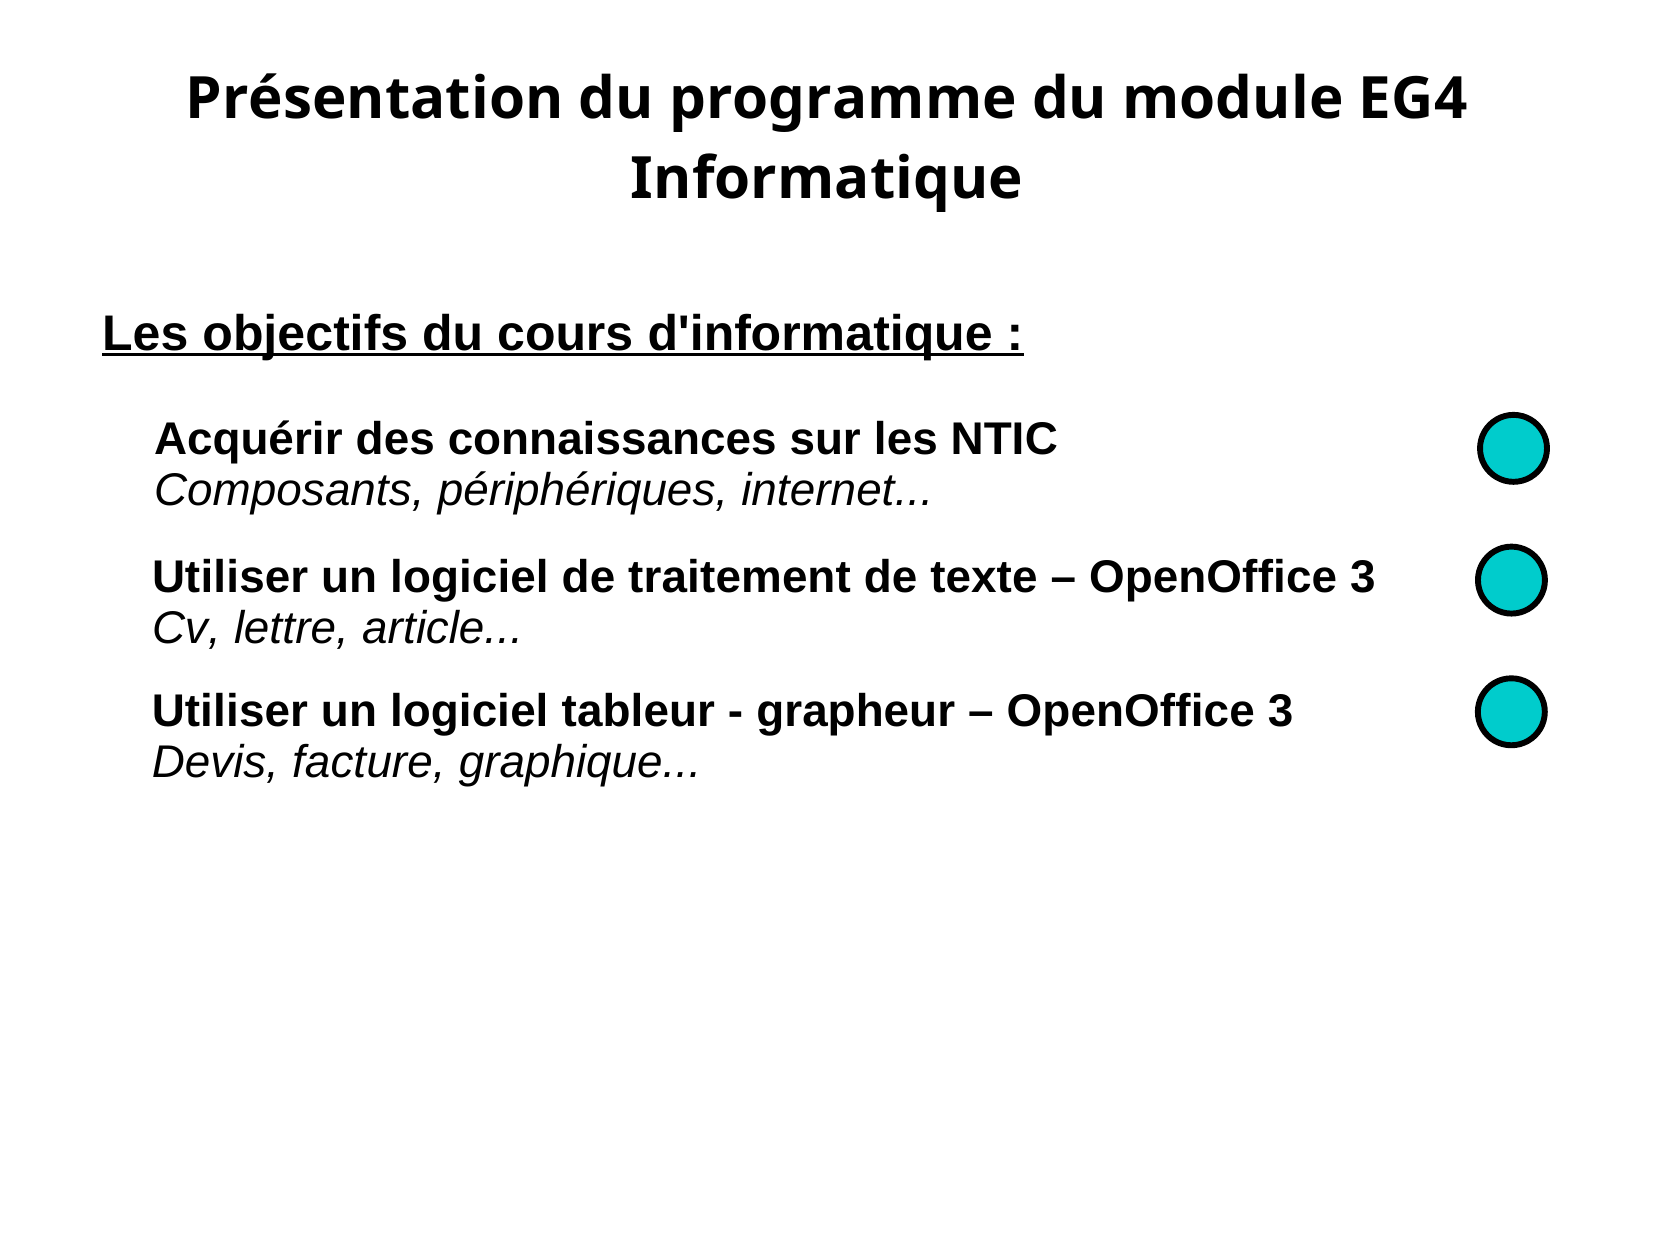

Présentation du programme du module EG4
Informatique
Les objectifs du cours d'informatique :
Acquérir des connaissances sur les NTIC
Composants, périphériques, internet...
Utiliser un logiciel de traitement de texte – OpenOffice 3
Cv, lettre, article...
Utiliser un logiciel tableur - grapheur – OpenOffice 3
Devis, facture, graphique...